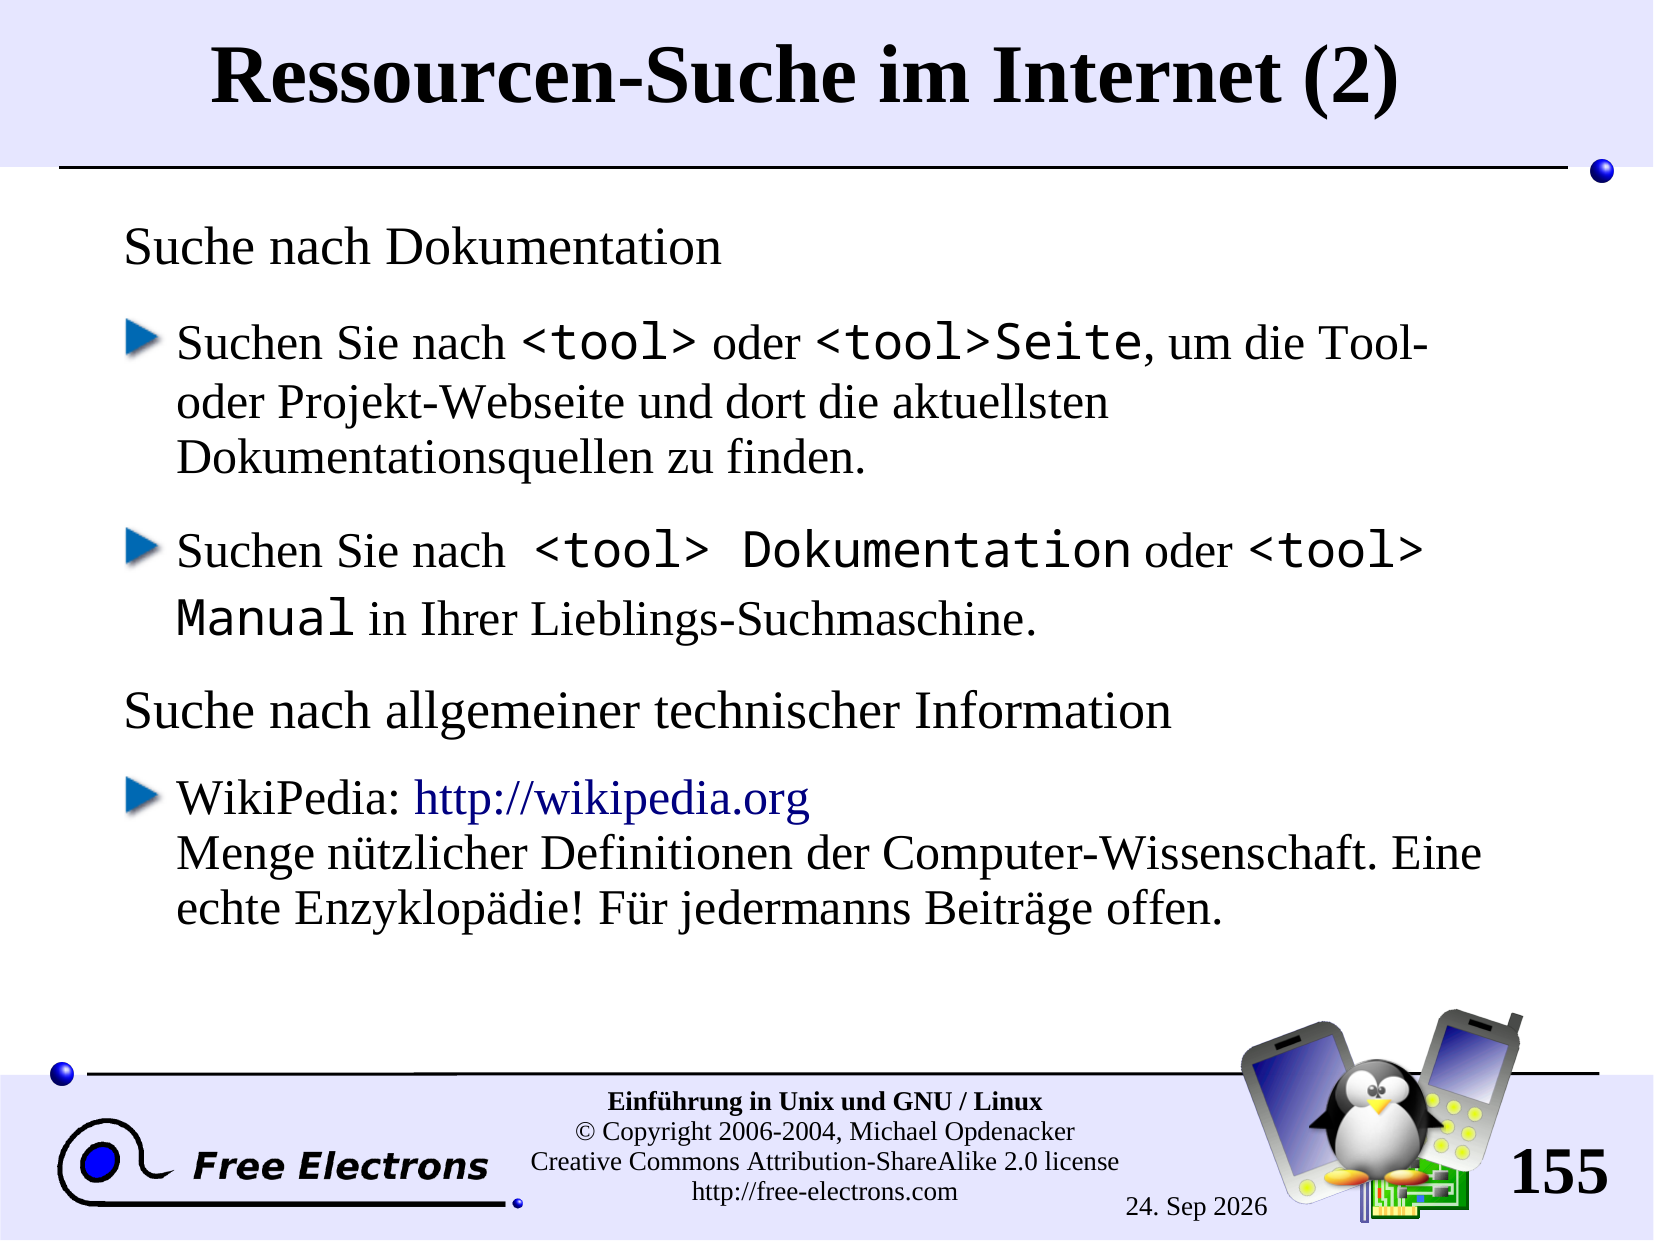

# Ressourcen-Suche im Internet (2)
Suche nach Dokumentation
Suchen Sie nach <tool> oder <tool>Seite, um die Tool- oder Projekt-Webseite und dort die aktuellsten Dokumentationsquellen zu finden.
Suchen Sie nach <tool> Dokumentation oder <tool> Manual in Ihrer Lieblings-Suchmaschine.
Suche nach allgemeiner technischer Information
WikiPedia: http://wikipedia.org
Menge nützlicher Definitionen der Computer-Wissenschaft. Eine echte Enzyklopädie! Für jedermanns Beiträge offen.